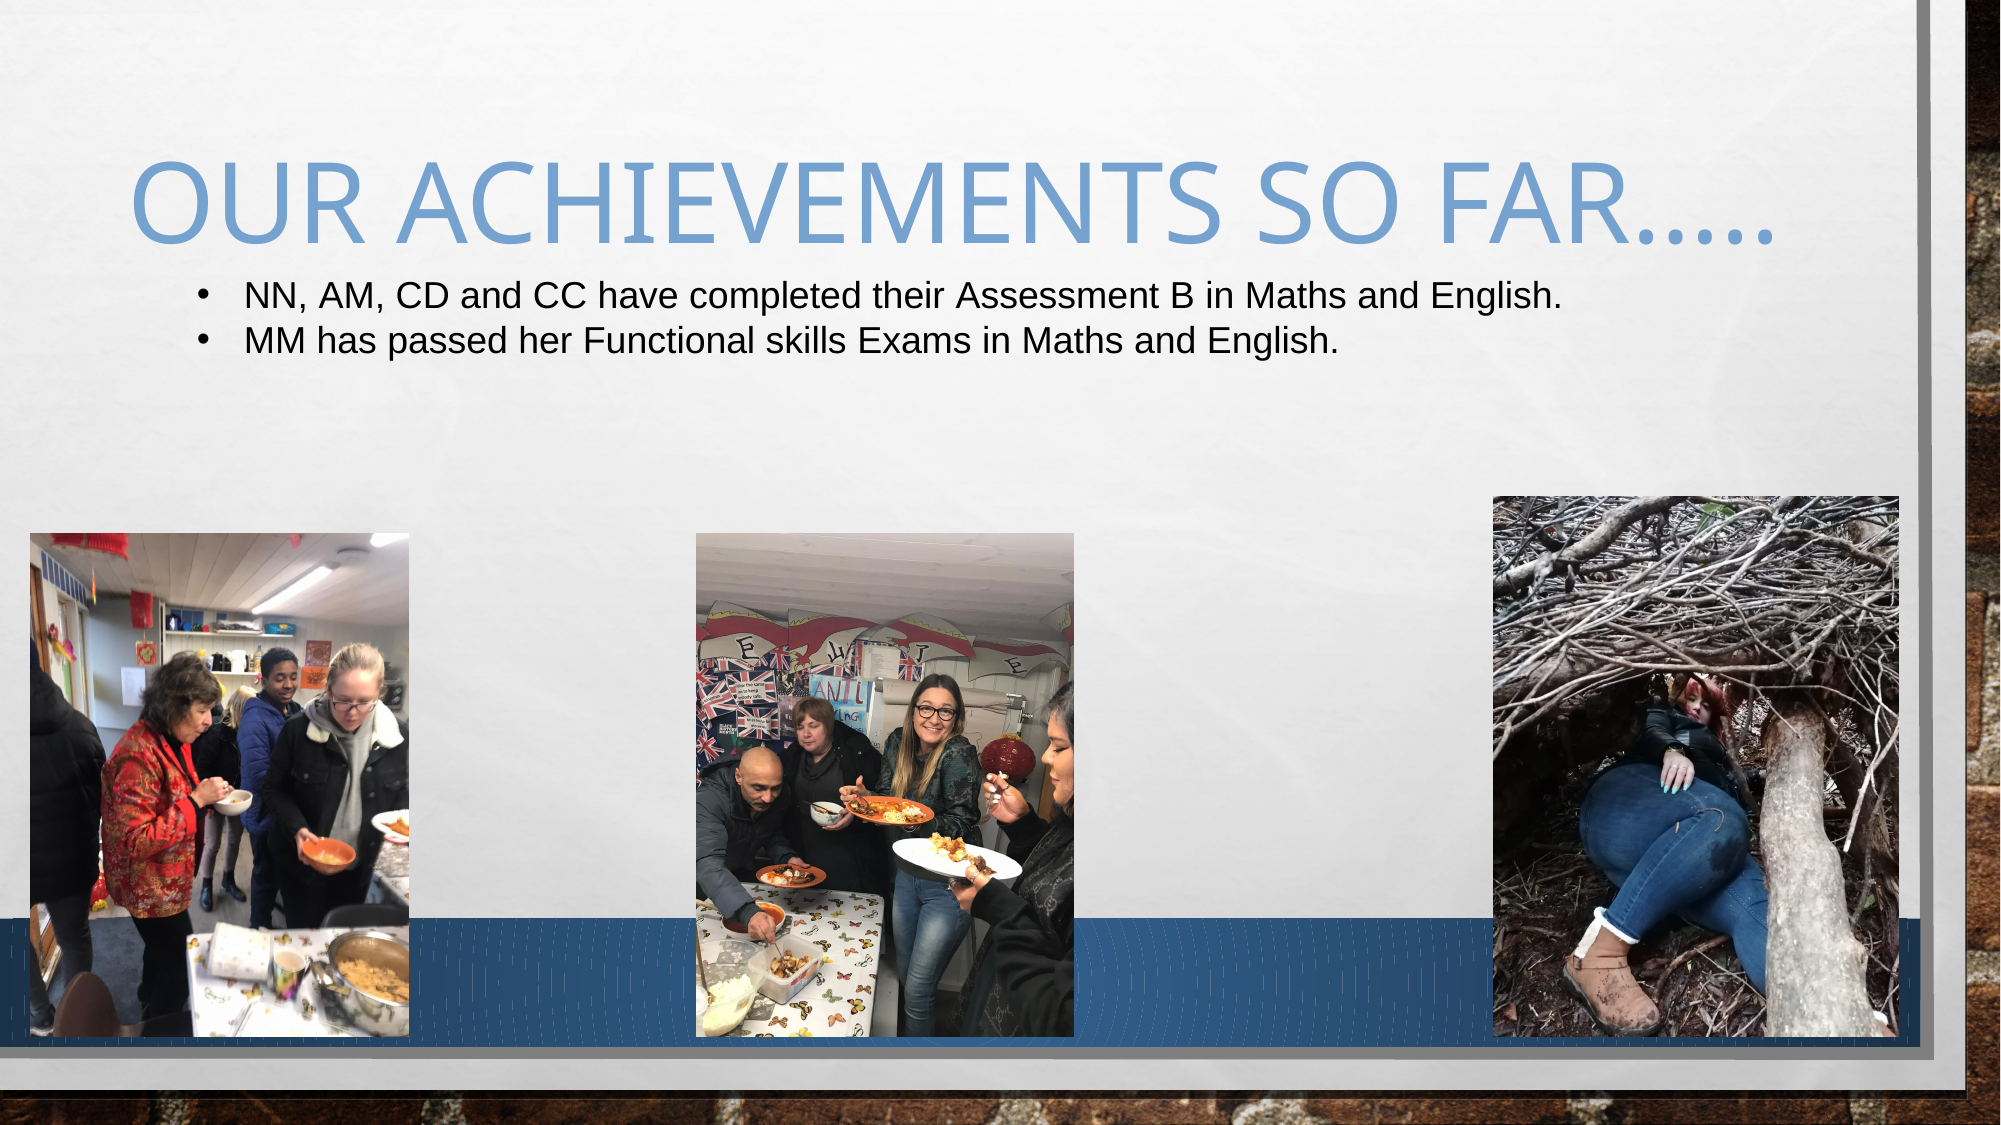

# Our achievements so far…..
NN, AM, CD and CC have completed their Assessment B in Maths and English.
MM has passed her Functional skills Exams in Maths and English.